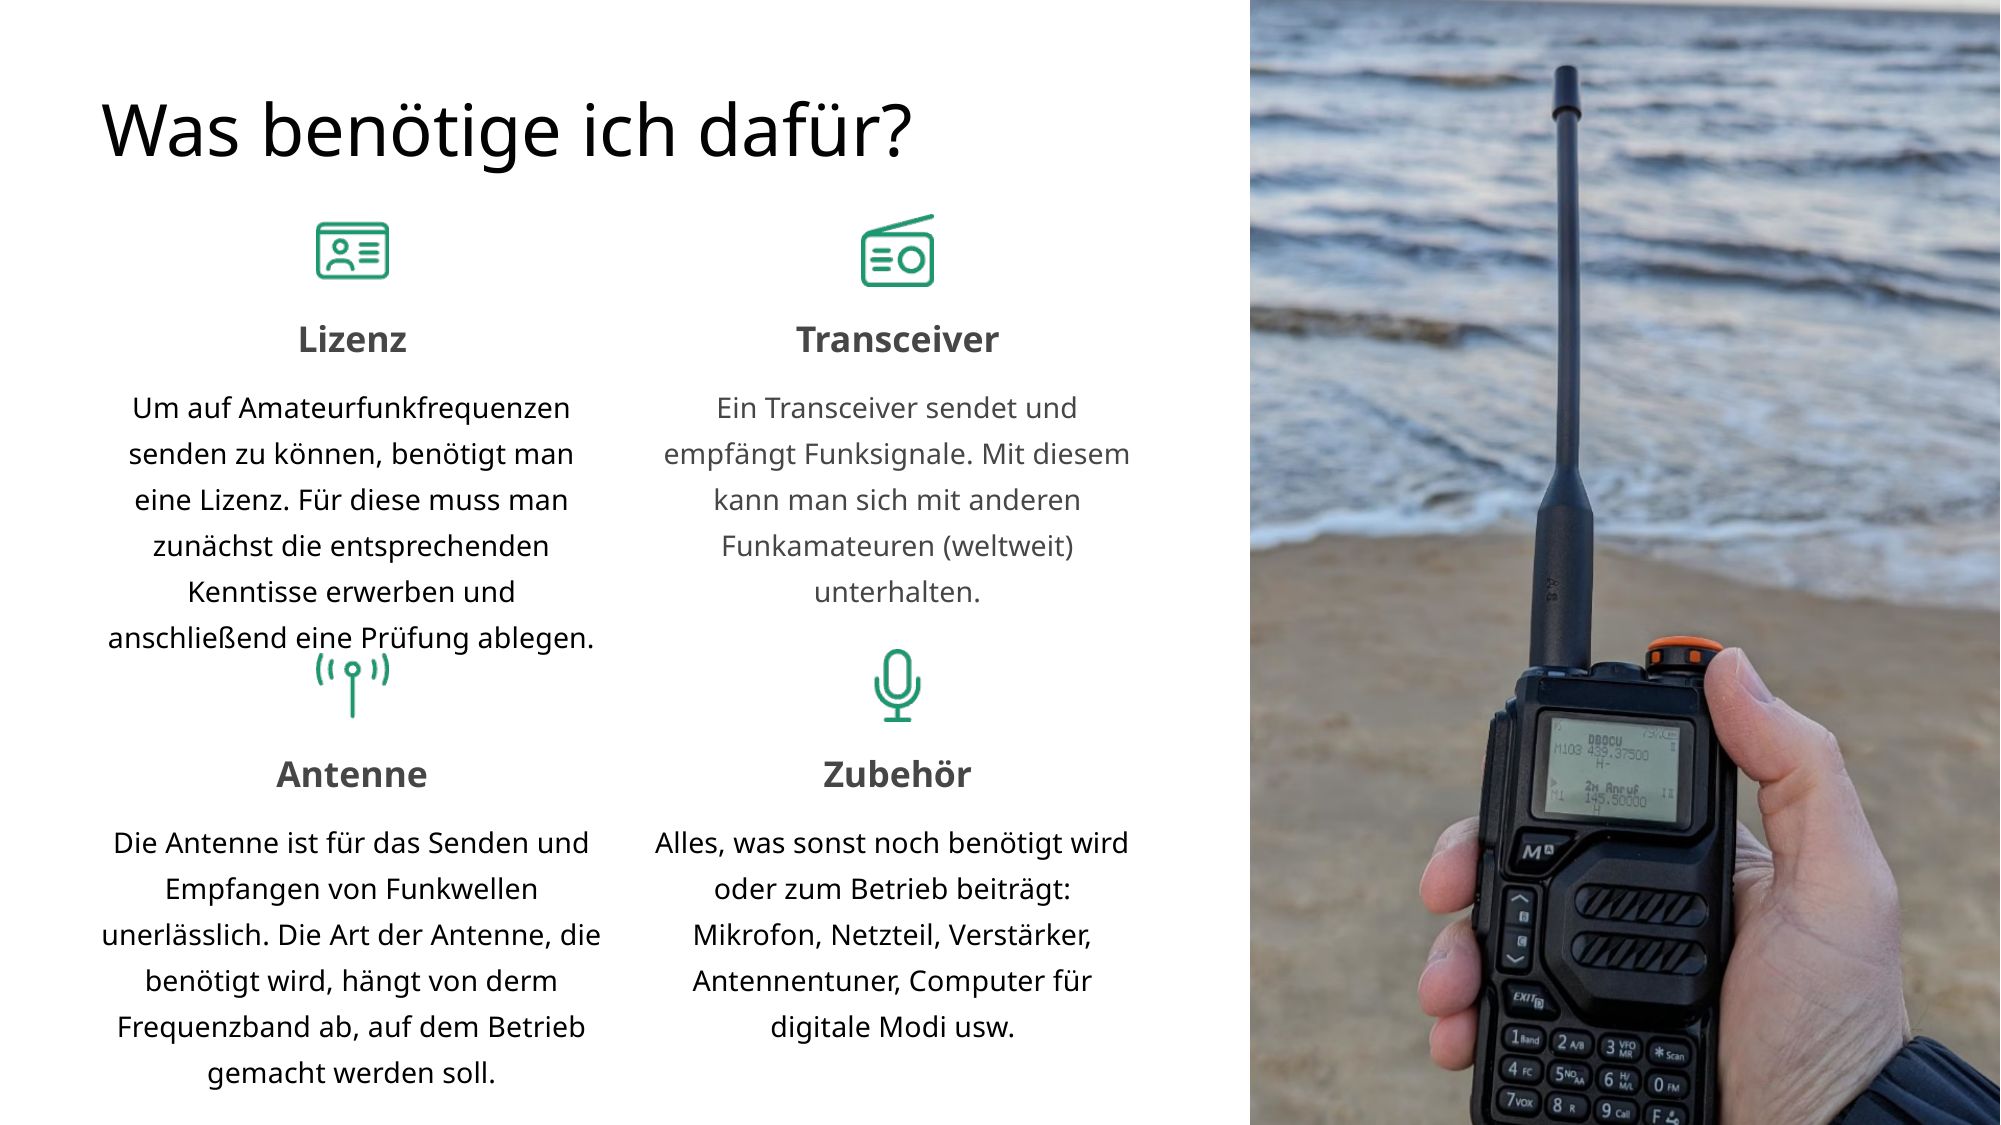

Was benötige ich dafür?
Lizenz
Transceiver
Um auf Amateurfunkfrequenzen senden zu können, benötigt man eine Lizenz. Für diese muss man zunächst die entsprechenden Kenntisse erwerben und anschließend eine Prüfung ablegen.
Ein Transceiver sendet und empfängt Funksignale. Mit diesem kann man sich mit anderen Funkamateuren (weltweit) unterhalten.
Antenne
Zubehör
Die Antenne ist für das Senden und Empfangen von Funkwellen unerlässlich. Die Art der Antenne, die benötigt wird, hängt von derm Frequenzband ab, auf dem Betrieb gemacht werden soll.
Alles, was sonst noch benötigt wird oder zum Betrieb beiträgt: Mikrofon, Netzteil, Verstärker, Antennentuner, Computer für digitale Modi usw.